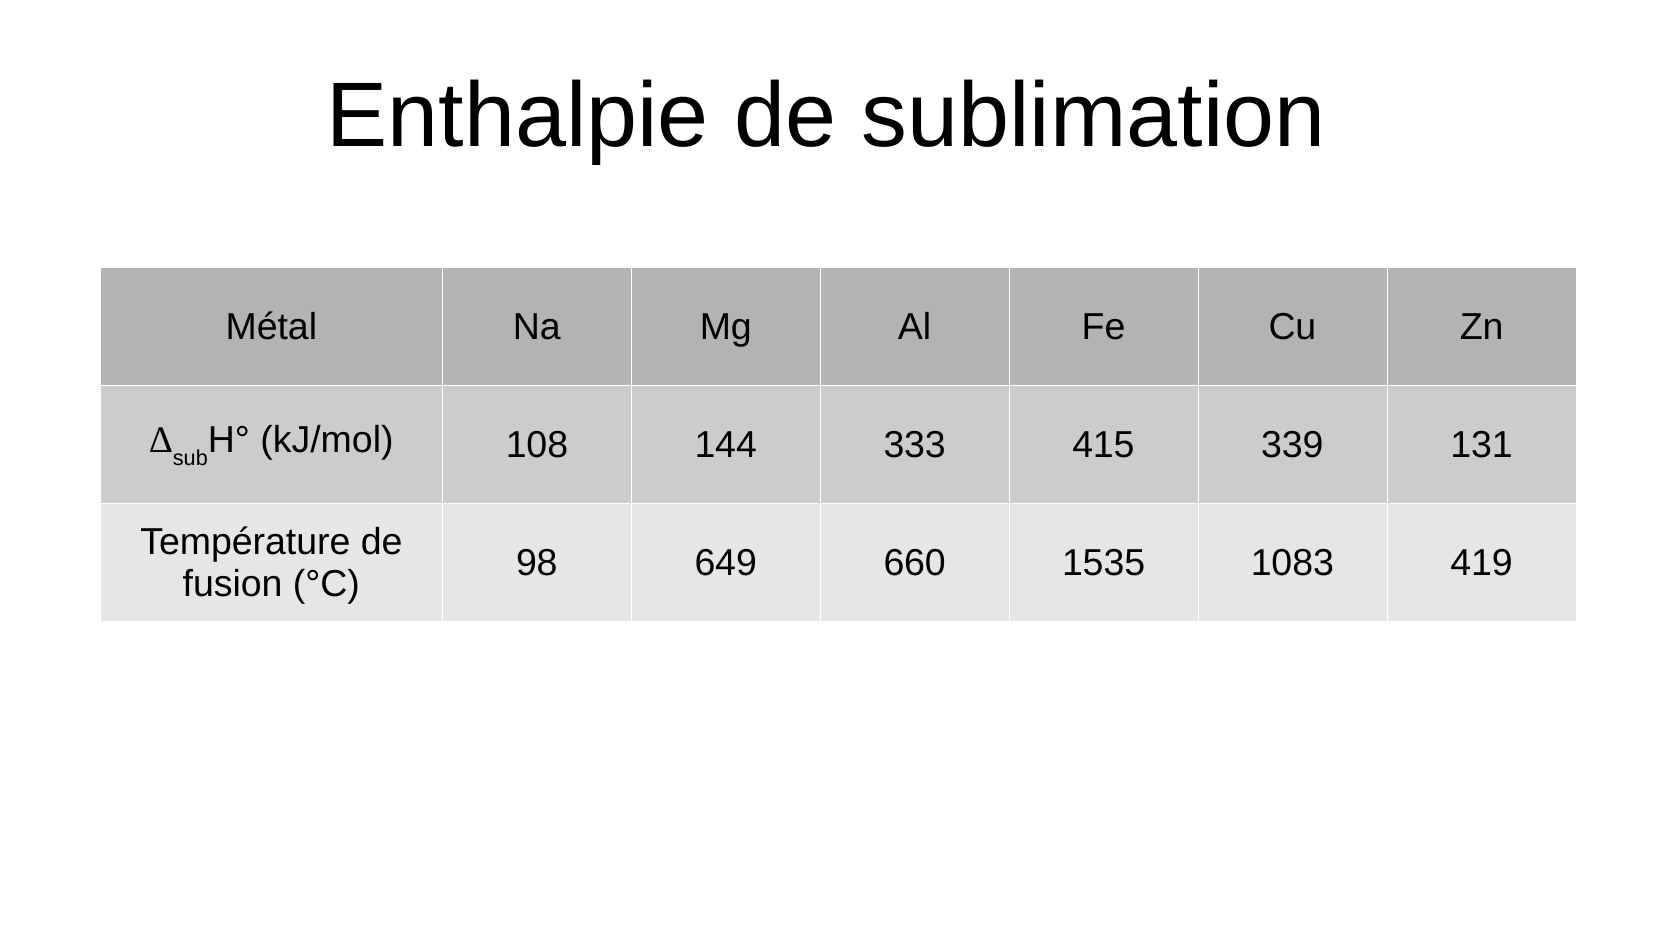

# Enthalpie de sublimation
| Métal | Na | Mg | Al | Fe | Cu | Zn |
| --- | --- | --- | --- | --- | --- | --- |
| ΔsubH° (kJ/mol) | 108 | 144 | 333 | 415 | 339 | 131 |
| Température de fusion (°C) | 98 | 649 | 660 | 1535 | 1083 | 419 |